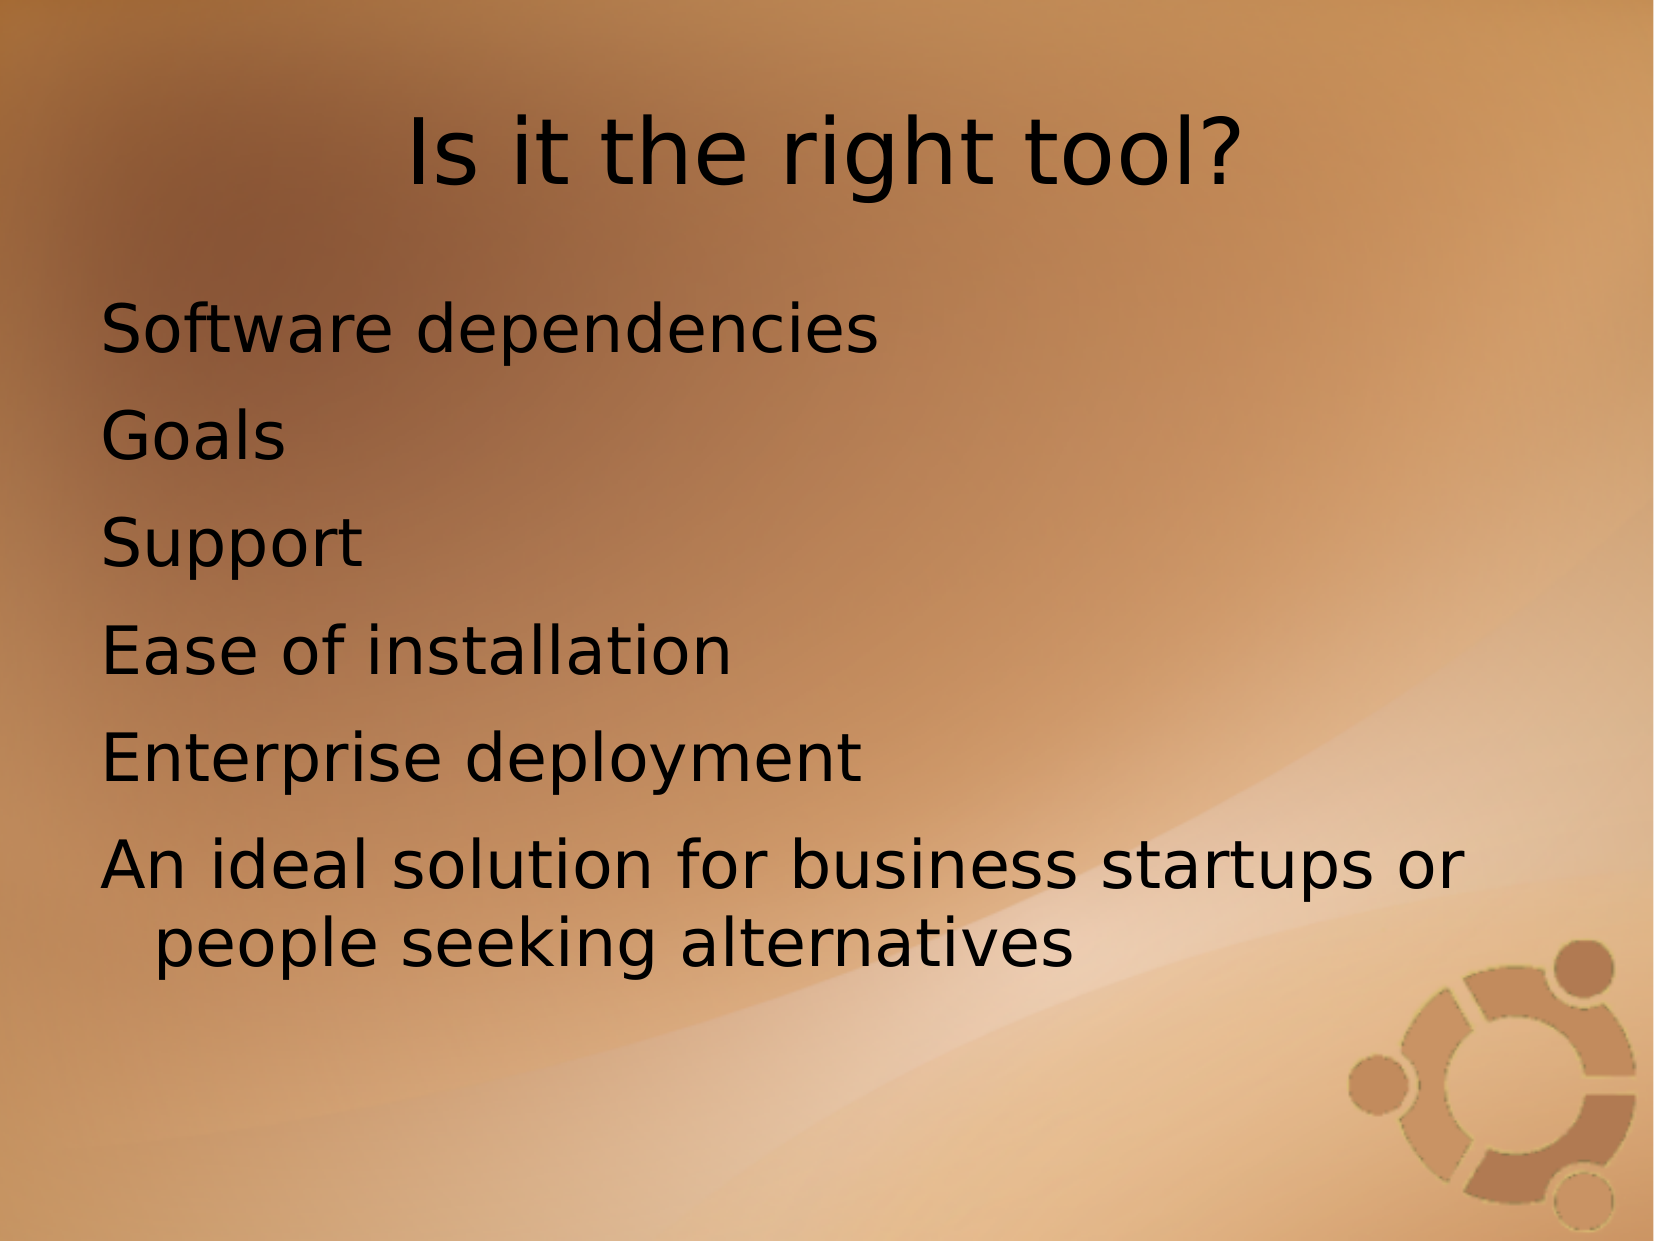

# Is it the right tool?
Software dependencies
Goals
Support
Ease of installation
Enterprise deployment
An ideal solution for business startups or people seeking alternatives